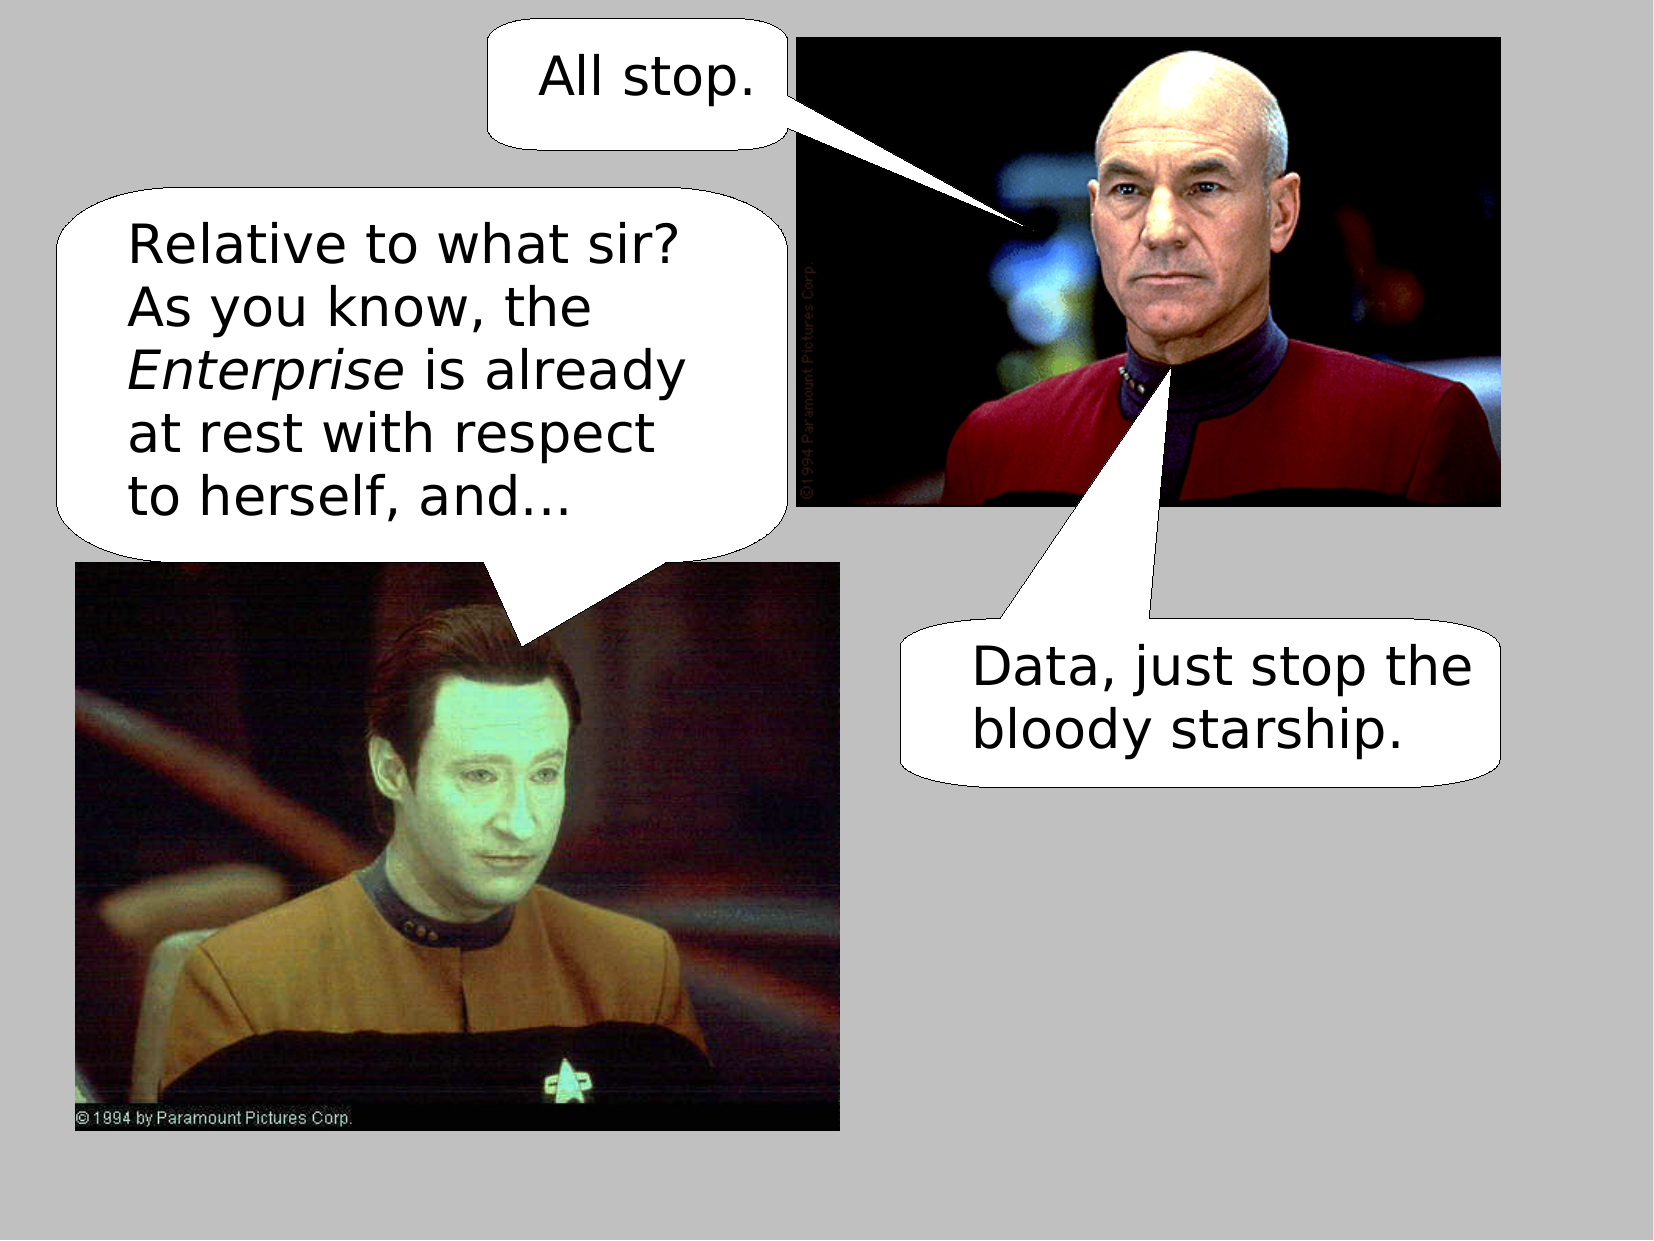

All stop.
Relative to what sir? As you know, the Enterprise is already at rest with respect to herself, and...
Data, just stop the
bloody starship.